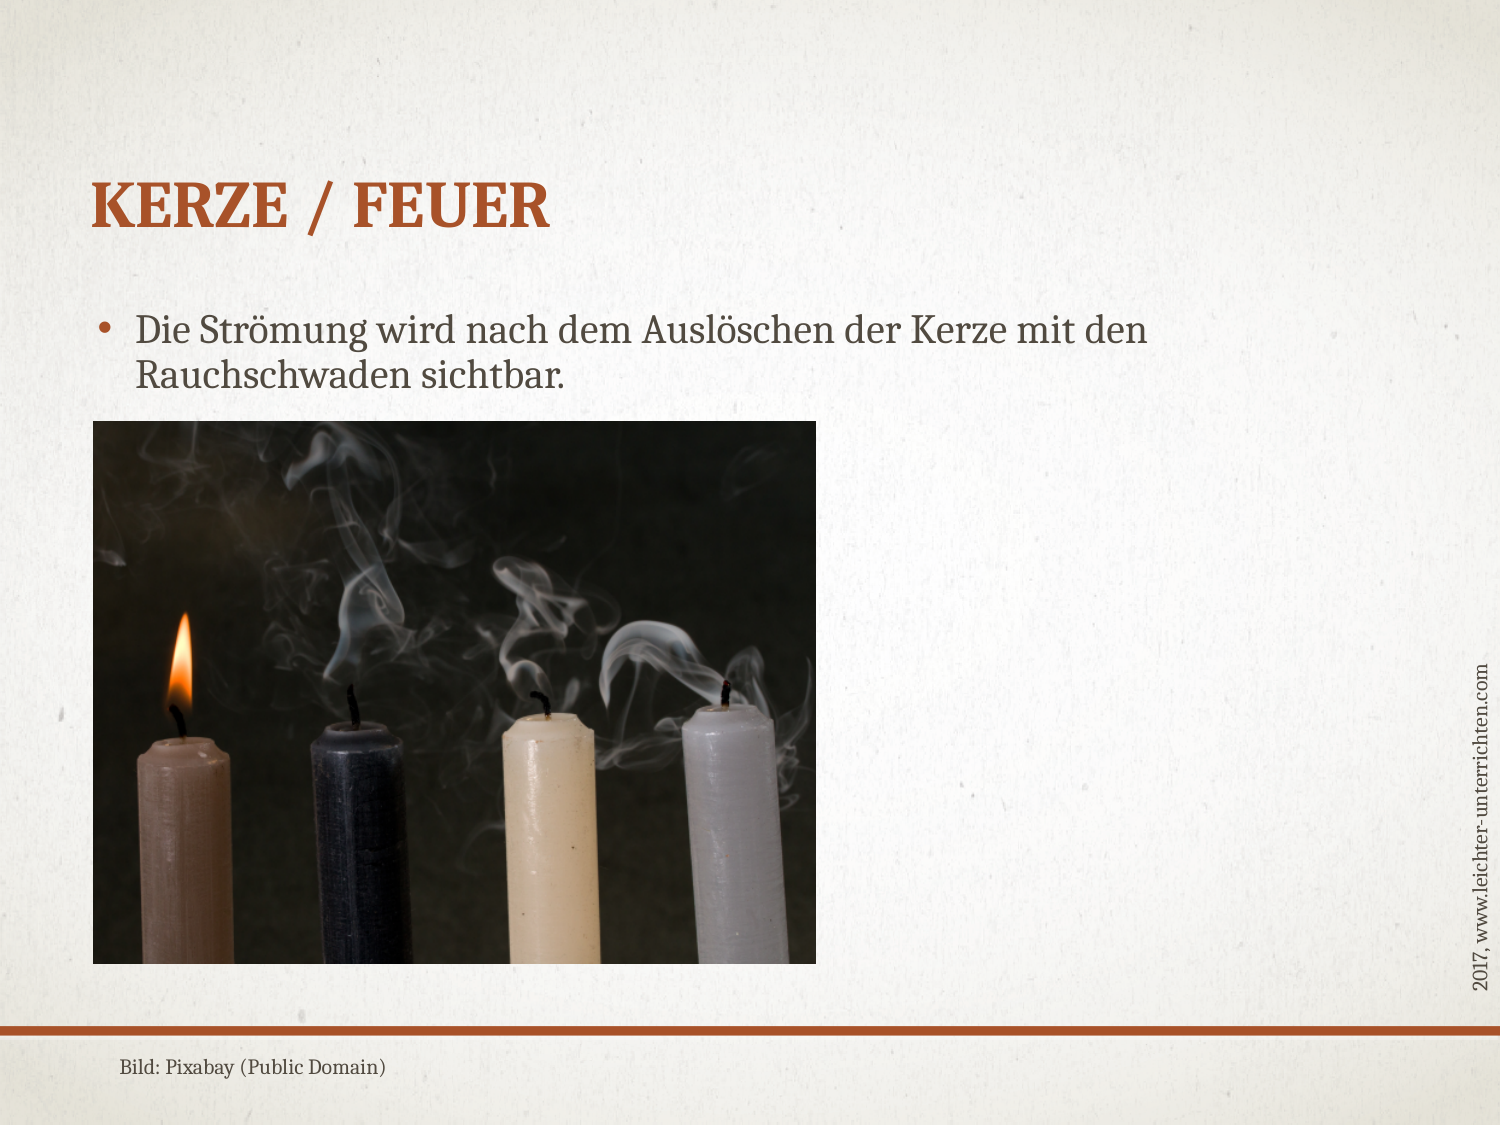

# Kerze / Feuer
Die Strömung wird nach dem Auslöschen der Kerze mit den Rauchschwaden sichtbar.
Bild: Pixabay (Public Domain)